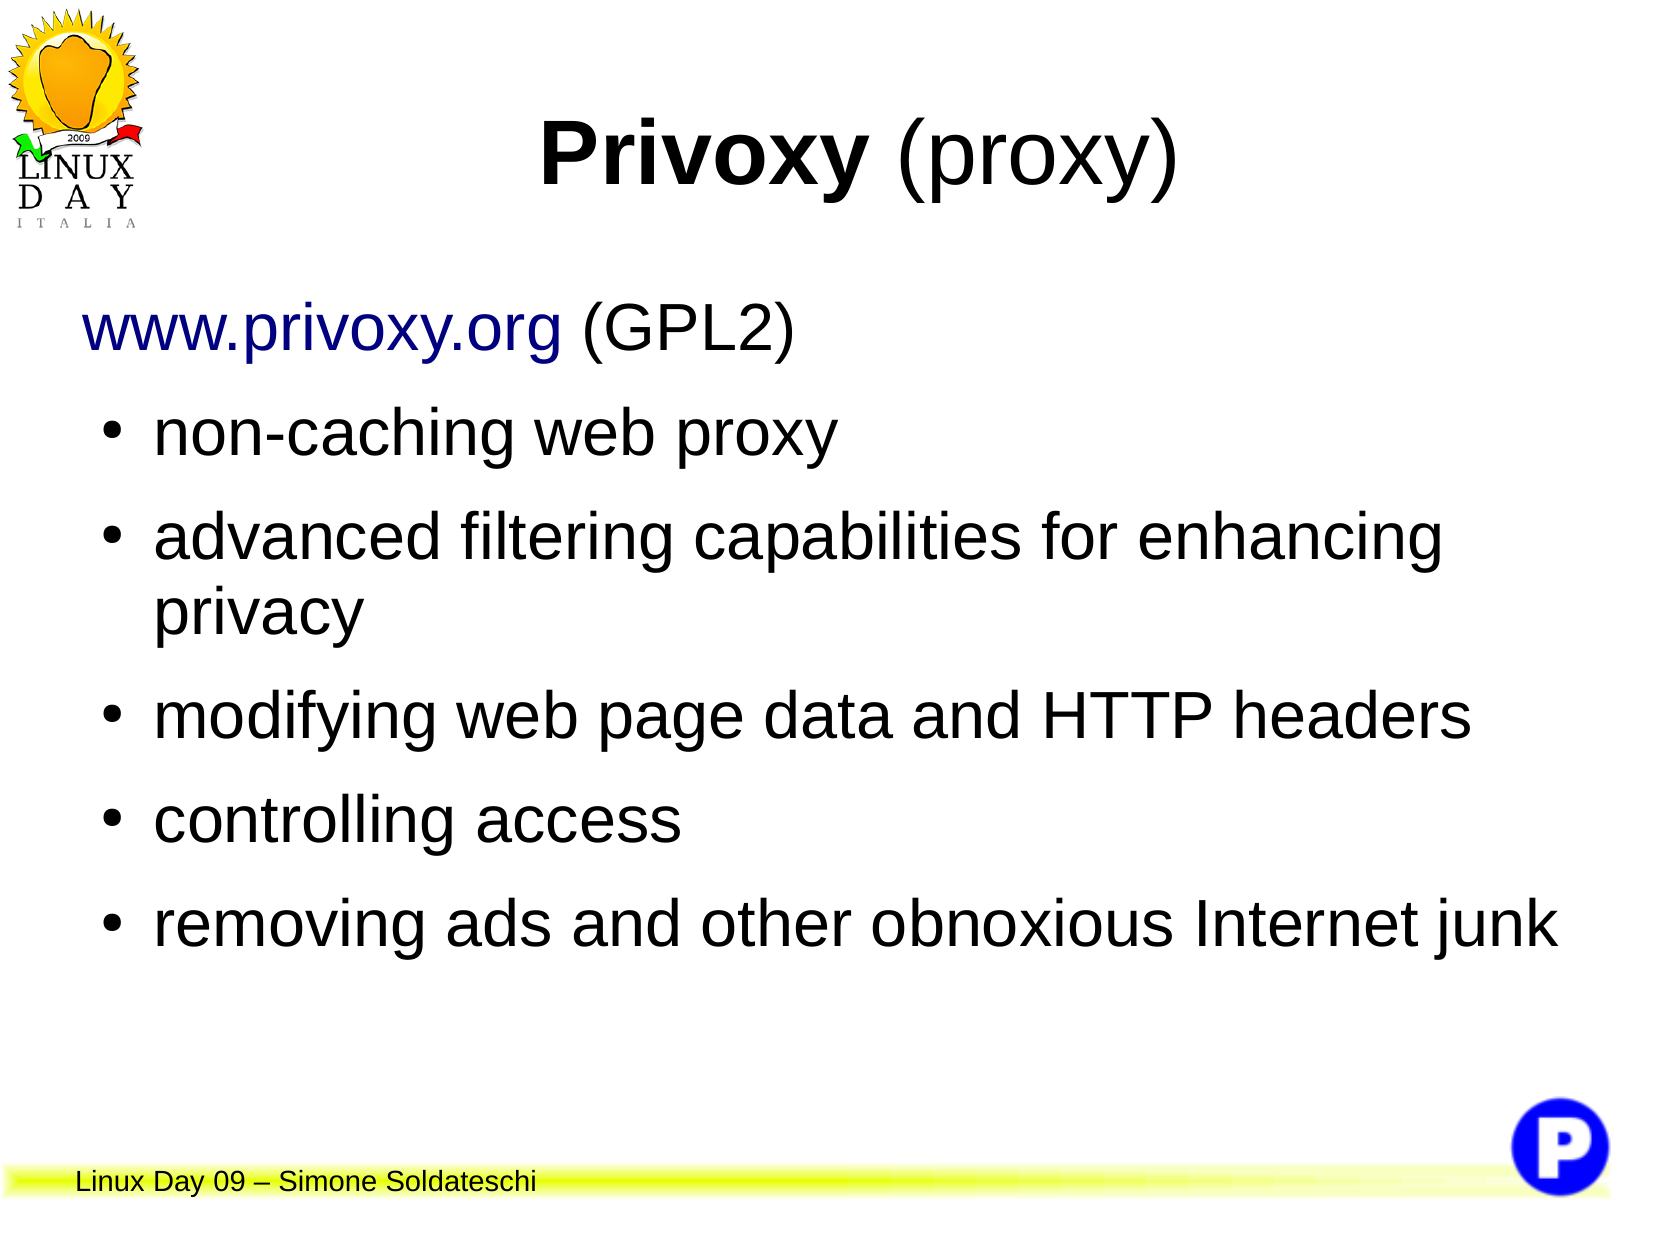

# Privoxy (proxy)
www.privoxy.org (GPL2)
non-caching web proxy
advanced filtering capabilities for enhancing privacy
modifying web page data and HTTP headers
controlling access
removing ads and other obnoxious Internet junk